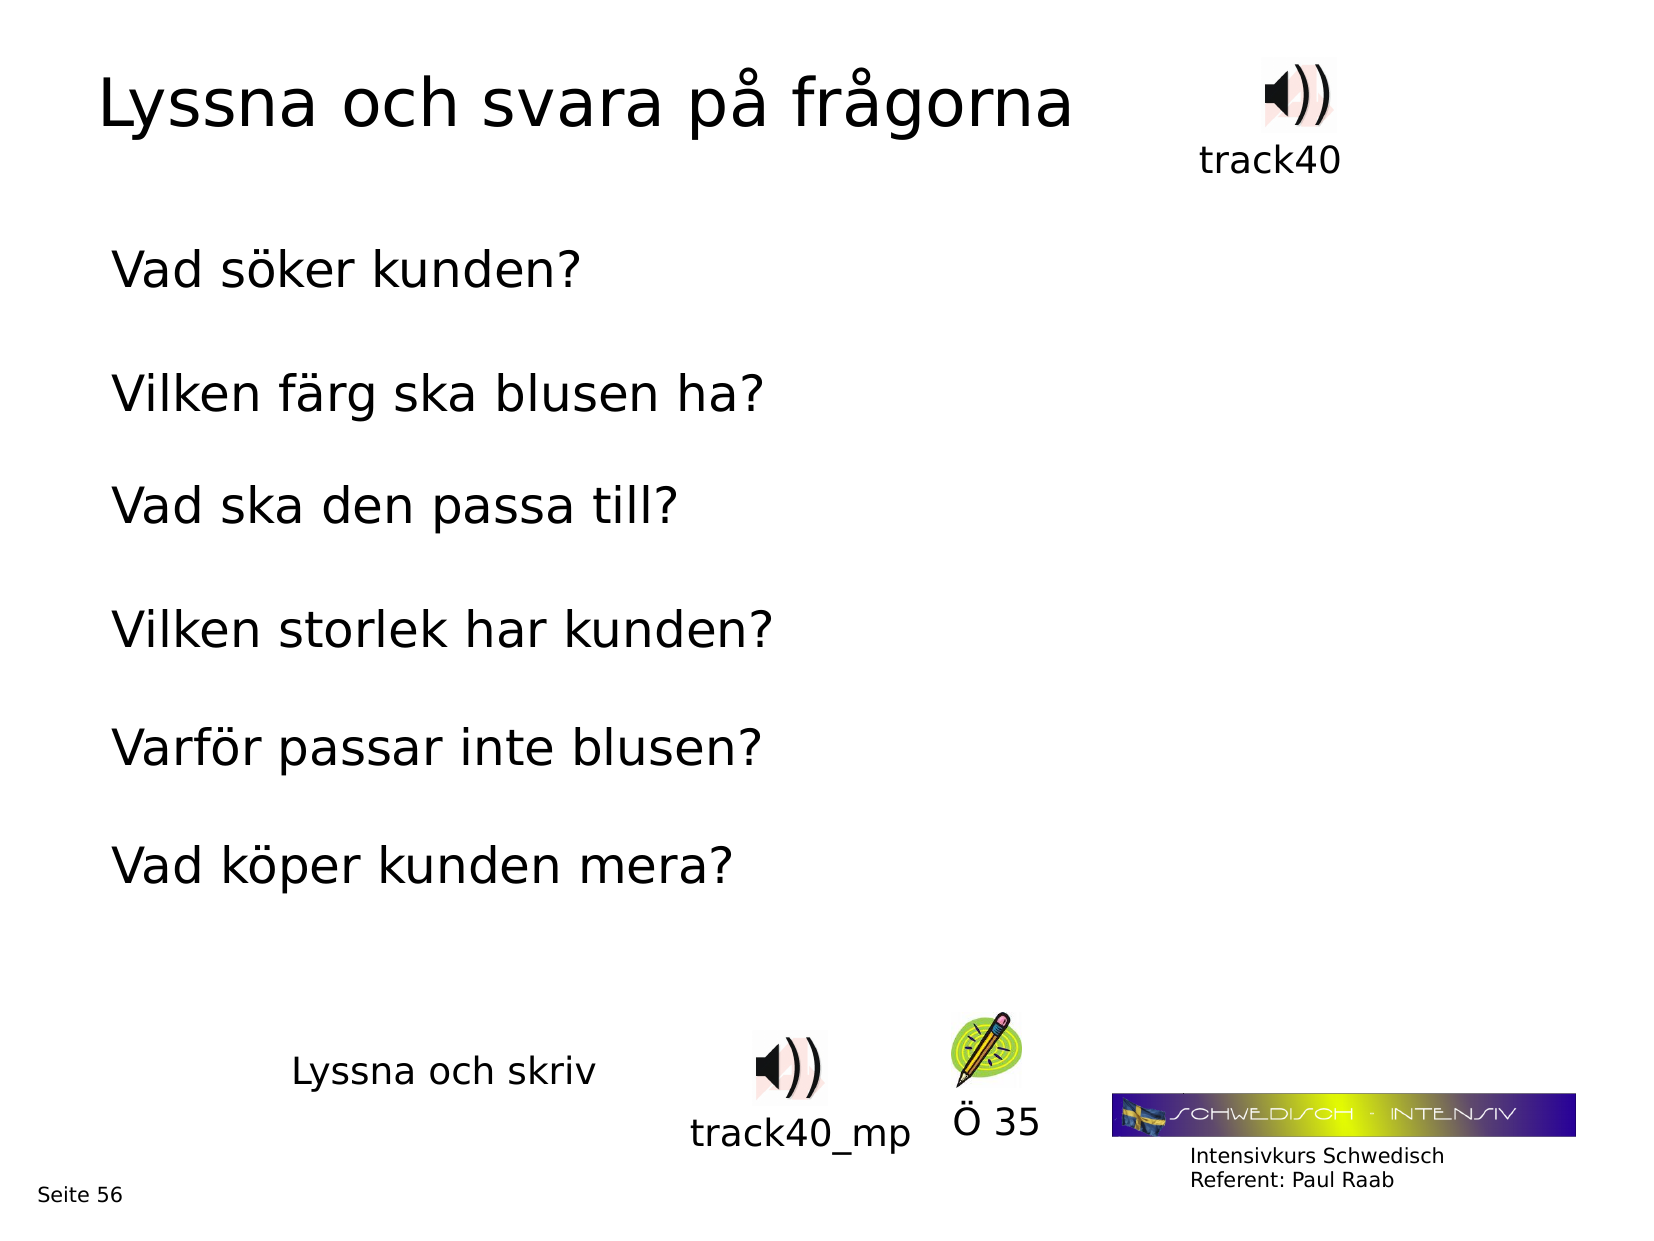

Lyssna och svara på frågorna
track40
Vad söker kunden?
Vilken färg ska blusen ha?
Vad ska den passa till?
Vilken storlek har kunden?
Varför passar inte blusen?
Vad köper kunden mera?
 Lyssna och skriv
Ö 35
track40_mp